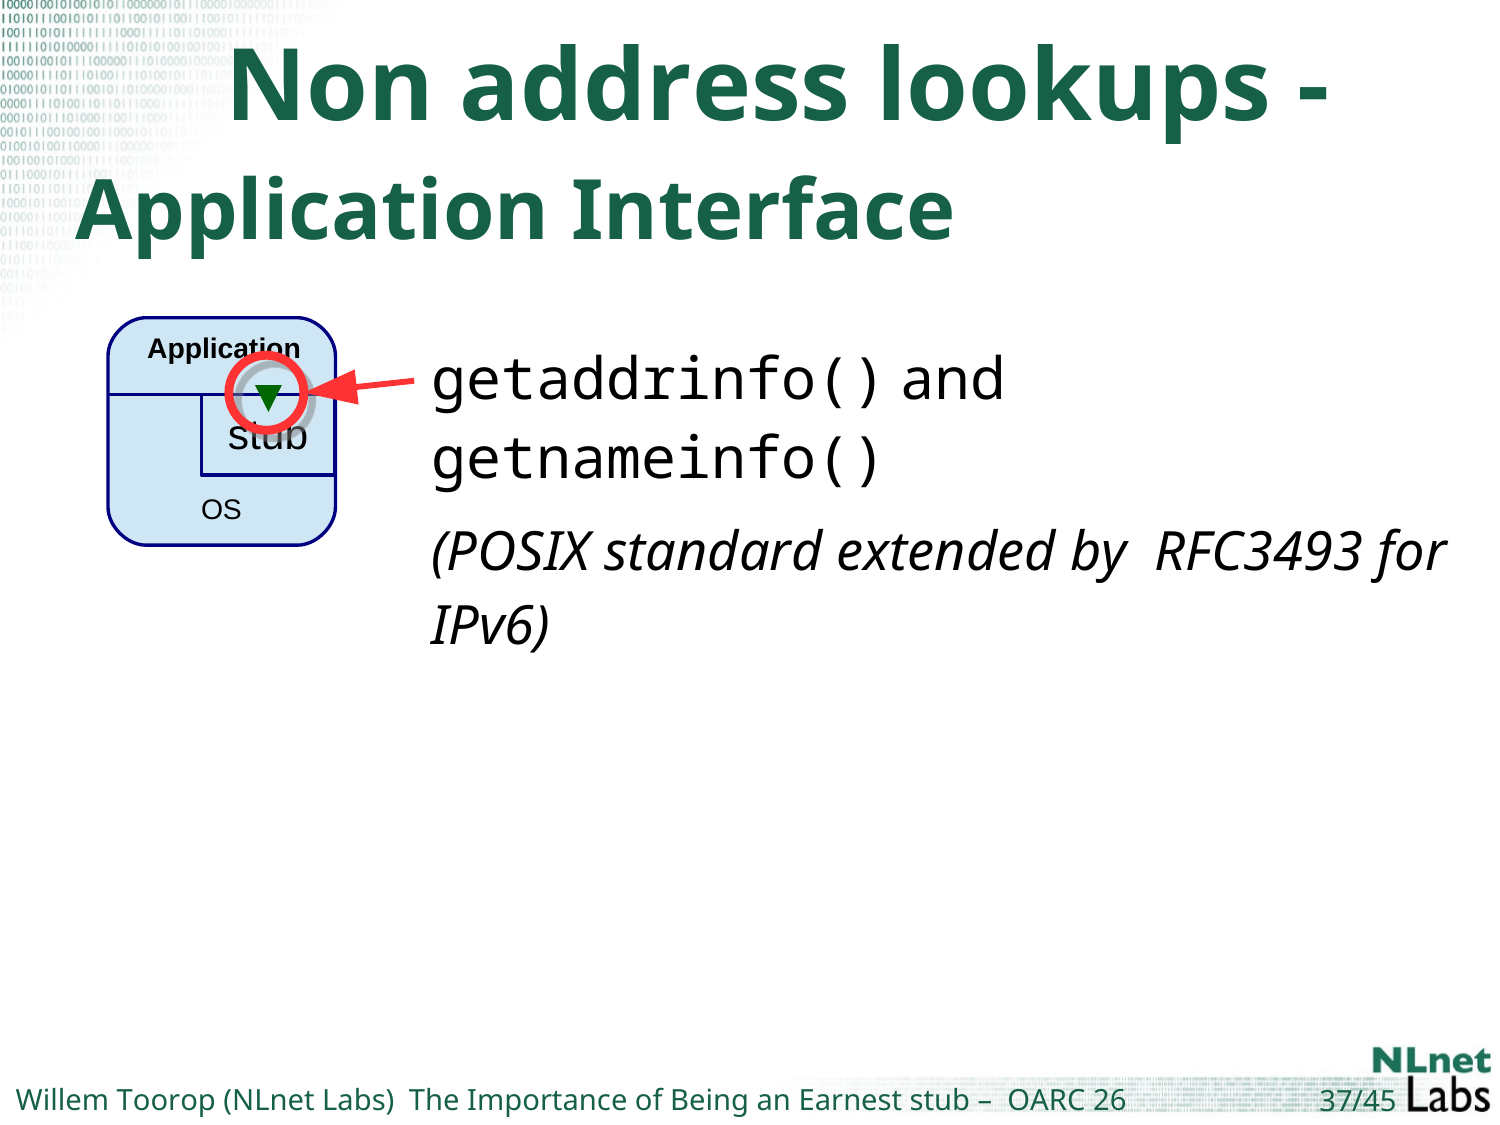

# Non address lookups - Application Interface
Application
getaddrinfo() and getnameinfo()
(POSIX standard extended by RFC3493 for IPv6)
stub
OS